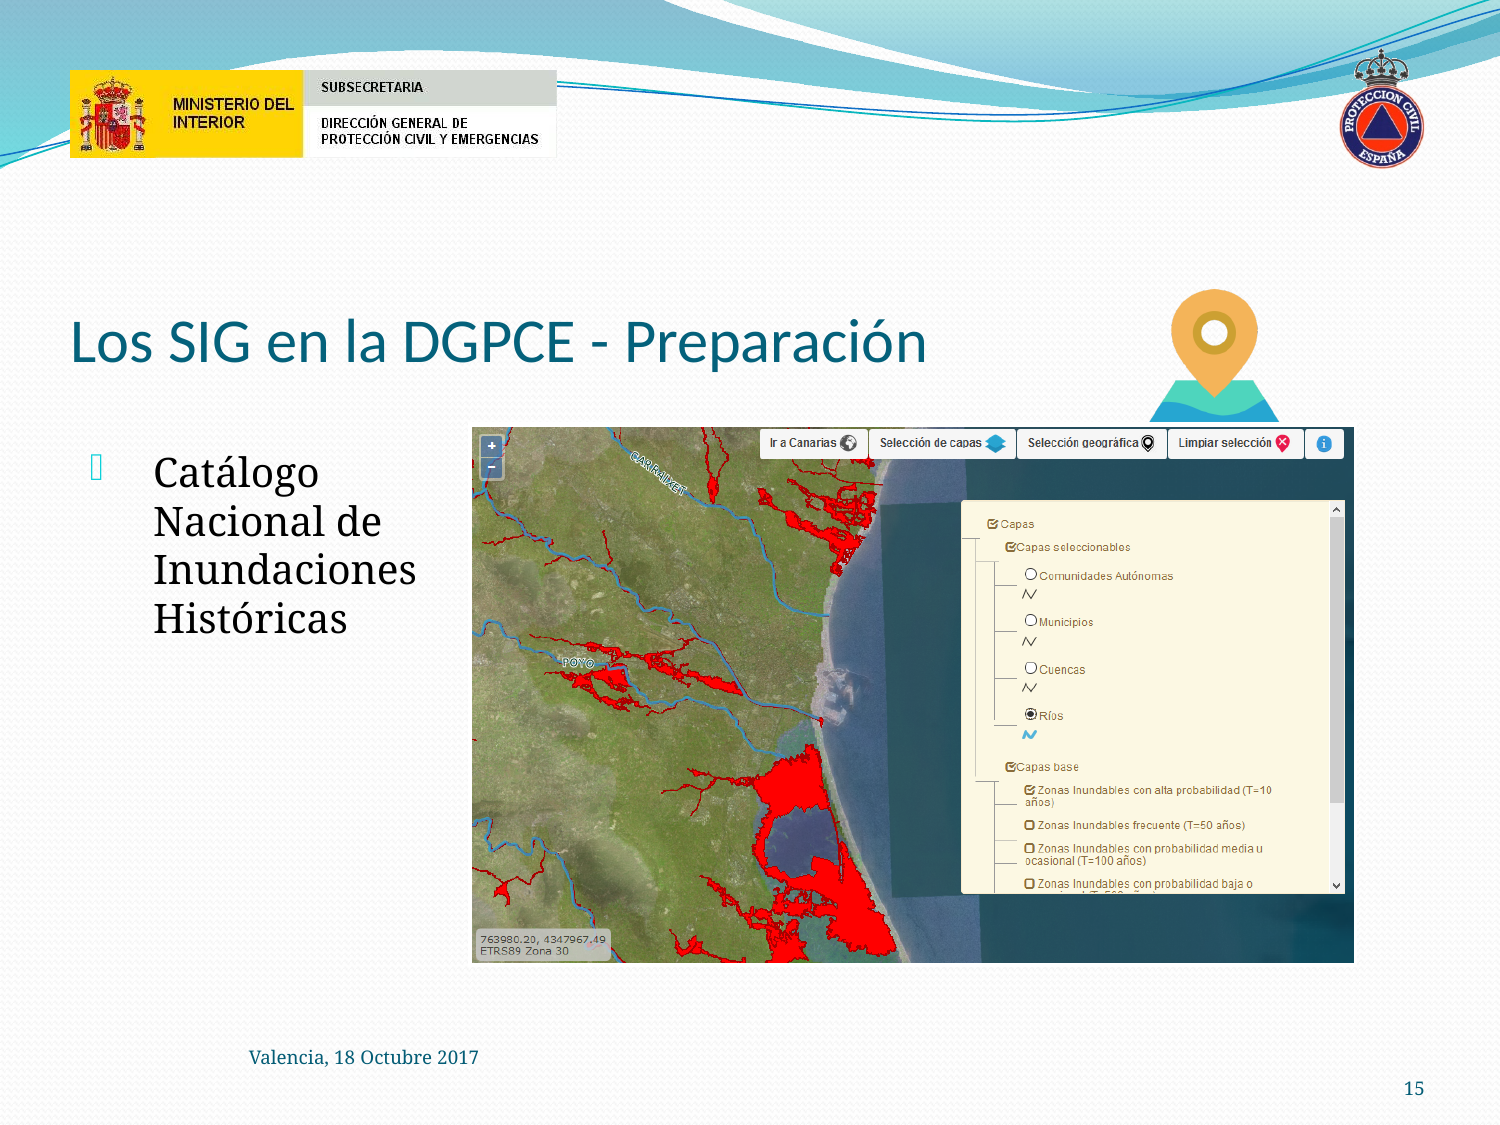

# Los SIG en la DGPCE - Preparación
Catálogo Nacional de Inundaciones Históricas
Valencia, 18 Octubre 2017